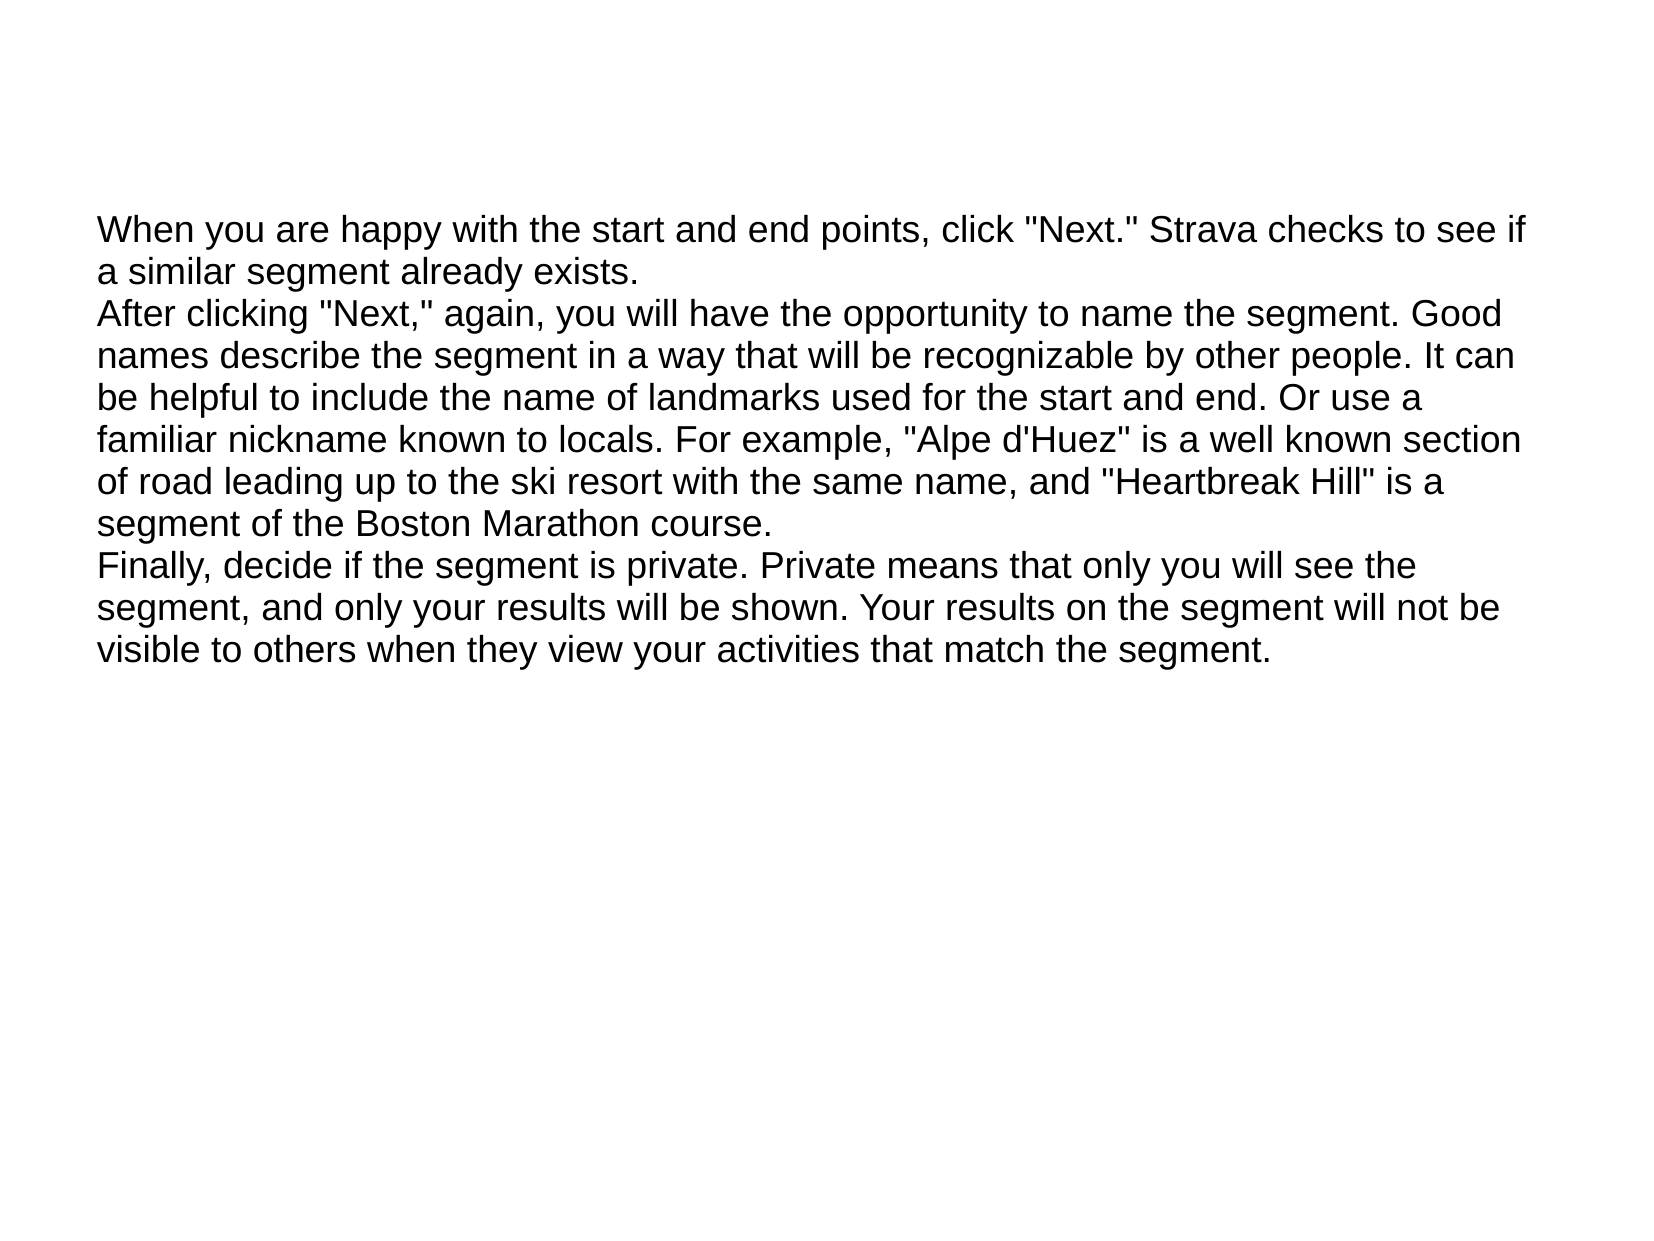

When you are happy with the start and end points, click "Next." Strava checks to see if a similar segment already exists.
After clicking "Next," again, you will have the opportunity to name the segment. Good names describe the segment in a way that will be recognizable by other people. It can be helpful to include the name of landmarks used for the start and end. Or use a familiar nickname known to locals. For example, "Alpe d'Huez" is a well known section of road leading up to the ski resort with the same name, and "Heartbreak Hill" is a segment of the Boston Marathon course.
Finally, decide if the segment is private. Private means that only you will see the segment, and only your results will be shown. Your results on the segment will not be visible to others when they view your activities that match the segment.